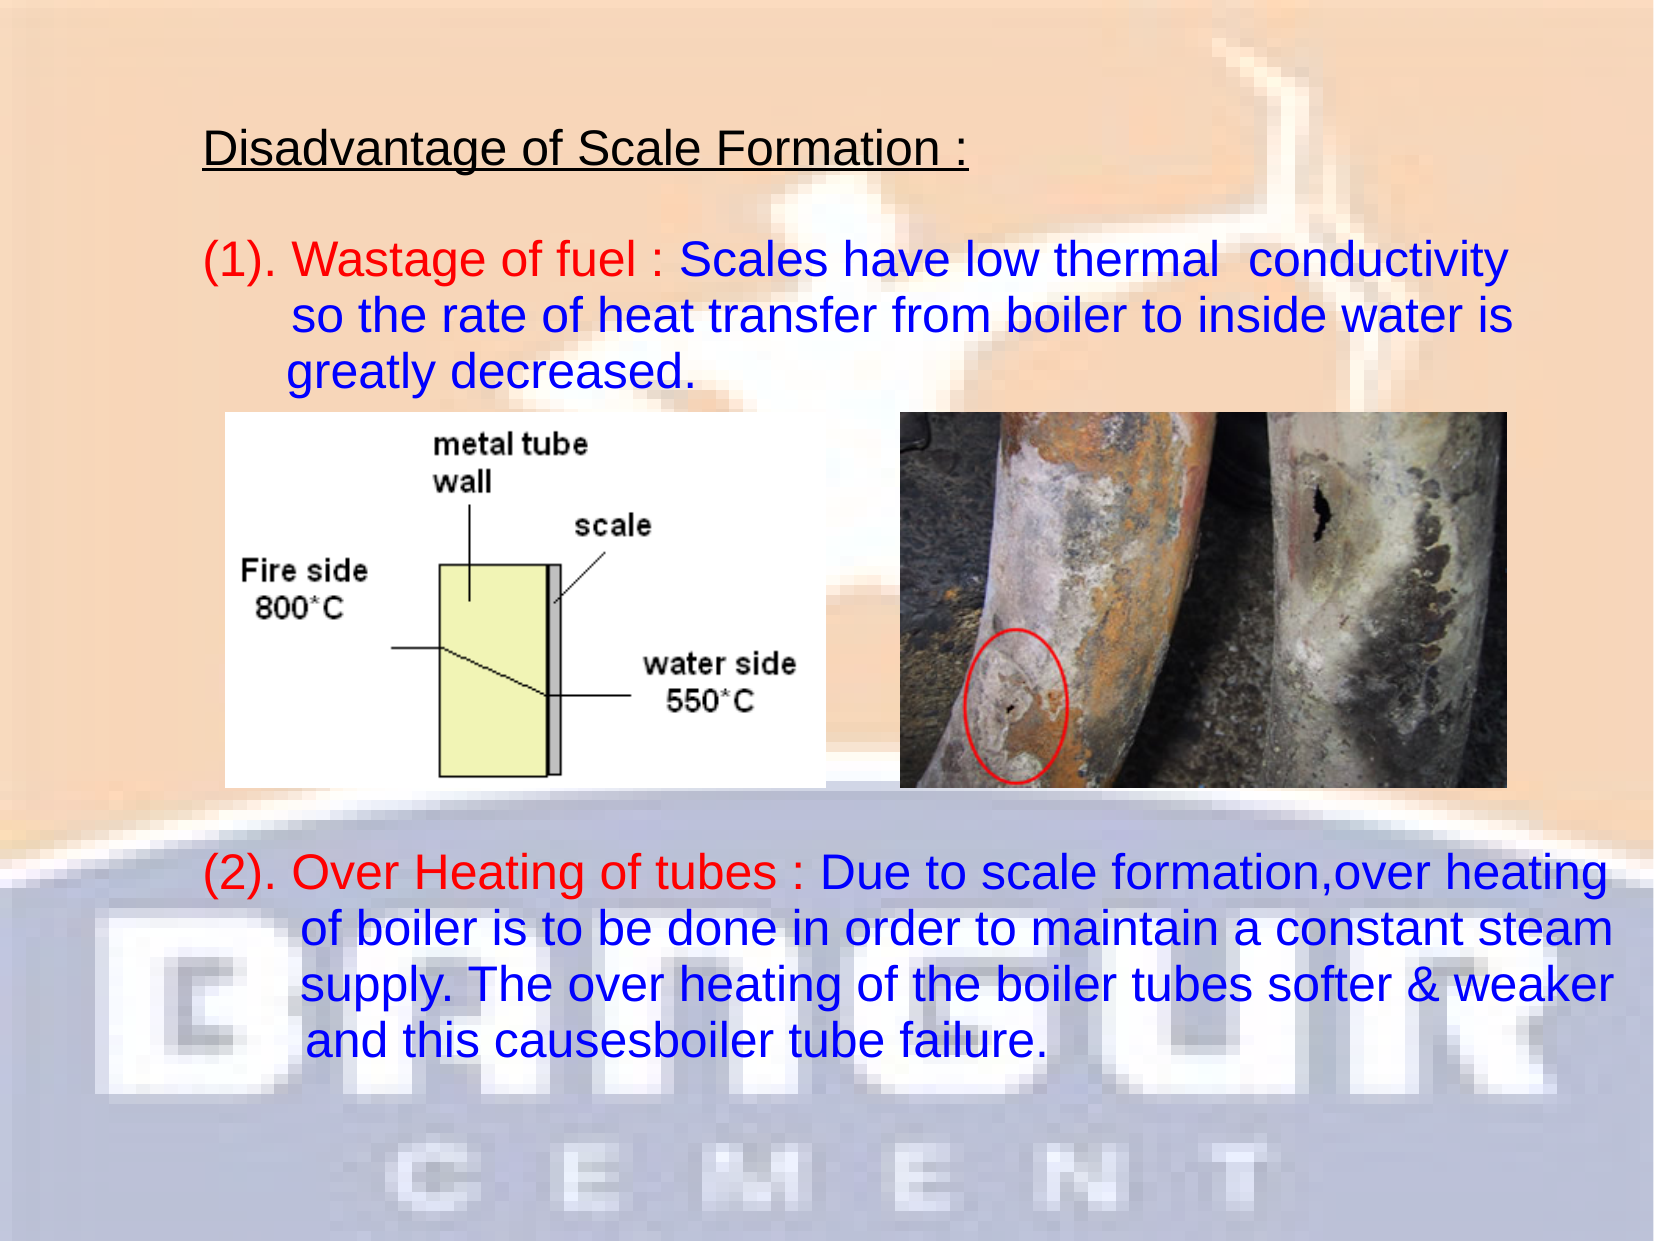

Disadvantage of Scale Formation :
(1). Wastage of fuel : Scales have low thermal conductivity
	 so the rate of heat transfer from boiler to inside water is
 greatly decreased.
(2). Over Heating of tubes : Due to scale formation,over heating
 of boiler is to be done in order to maintain a constant steam
 supply. The over heating of the boiler tubes softer & weaker
	 and this causesboiler tube failure.